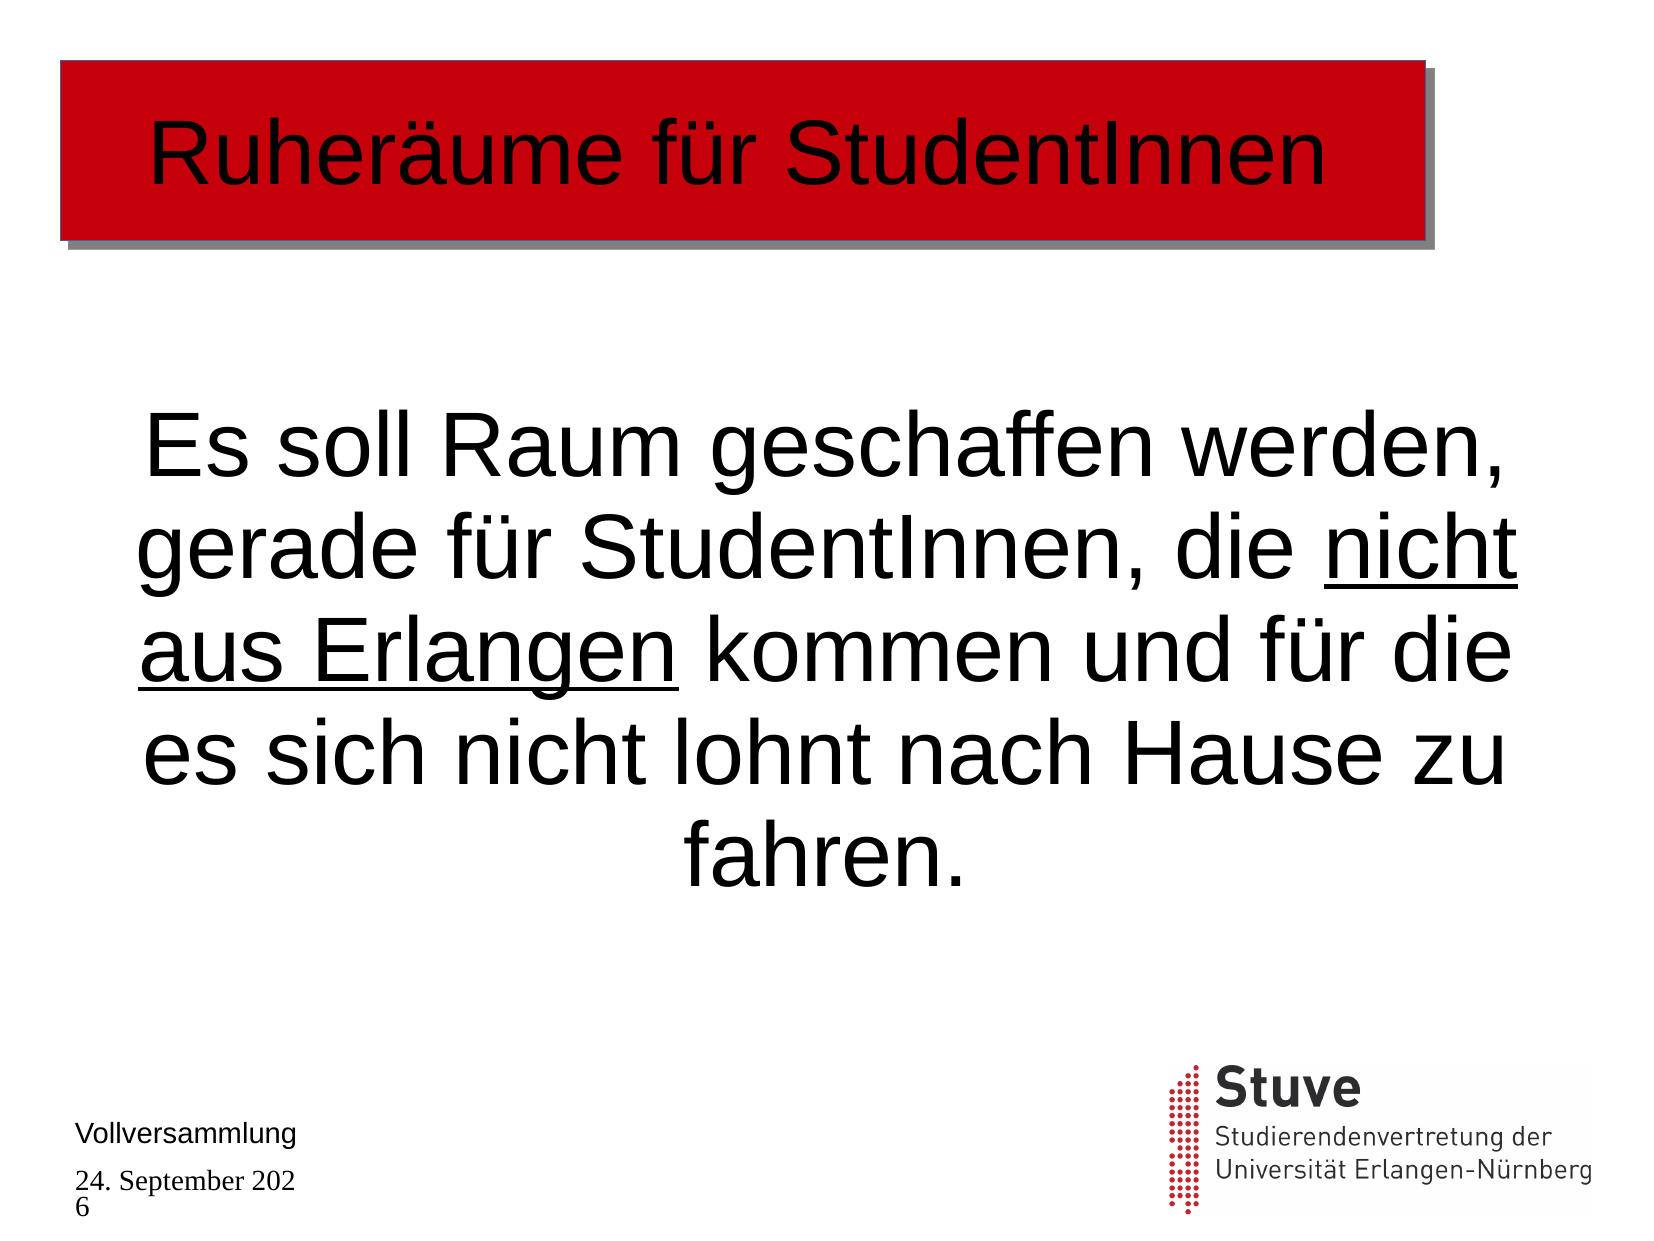

# Ruheräume für StudentInnen
Es soll Raum geschaffen werden, gerade für StudentInnen, die nicht aus Erlangen kommen und für die es sich nicht lohnt nach Hause zu fahren.